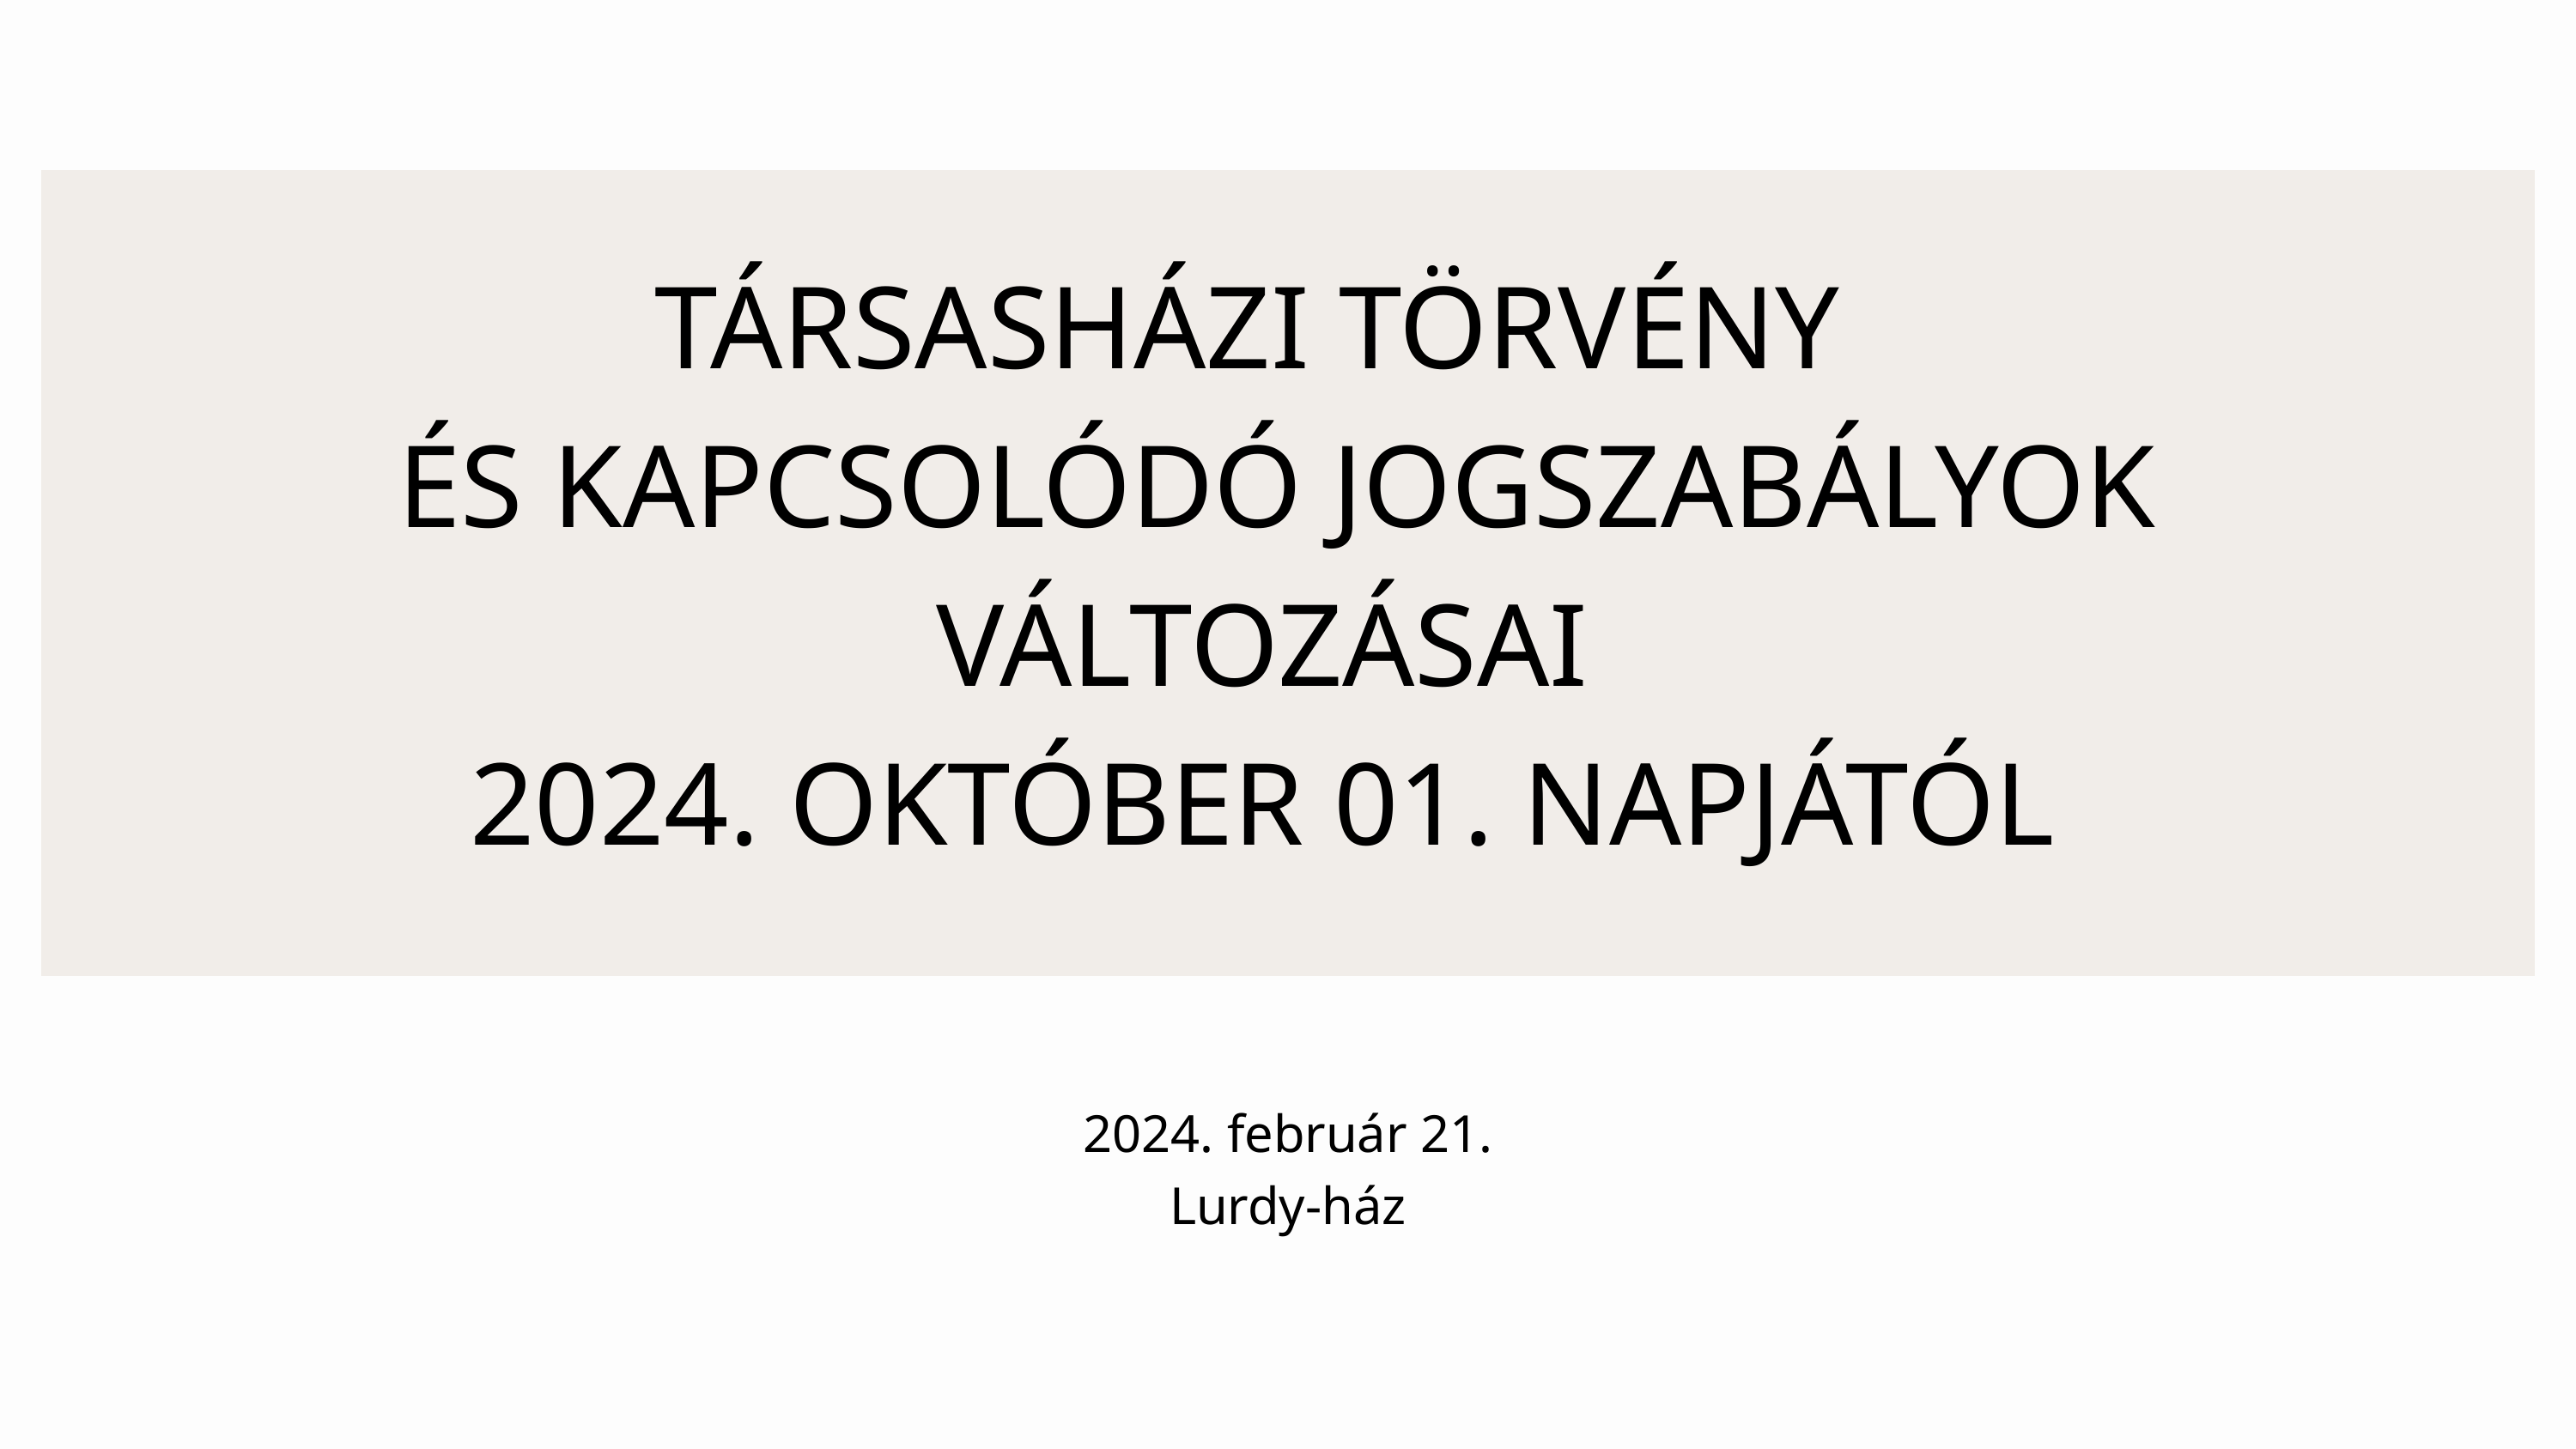

TÁRSASHÁZI TÖRVÉNY
 ÉS KAPCSOLÓDÓ JOGSZABÁLYOK
 VÁLTOZÁSAI
 2024. OKTÓBER 01. NAPJÁTÓL
2024. február 21.
Lurdy-ház